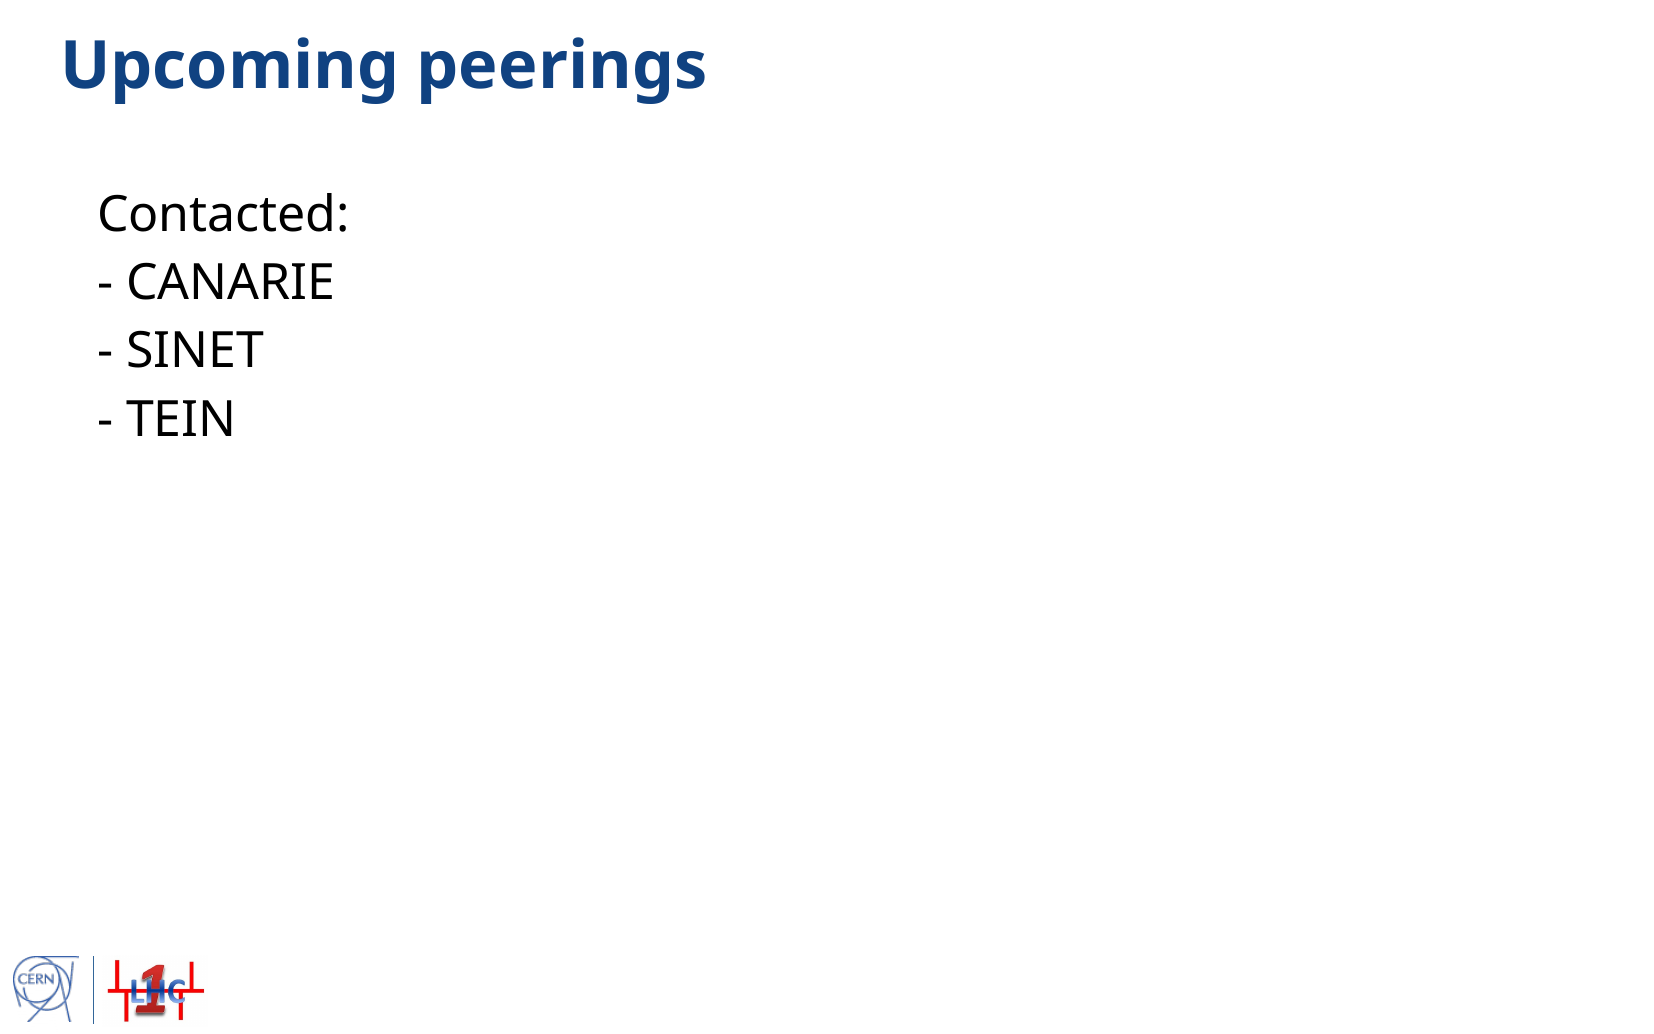

# Upcoming peerings
Contacted:
- CANARIE
- SINET
- TEIN